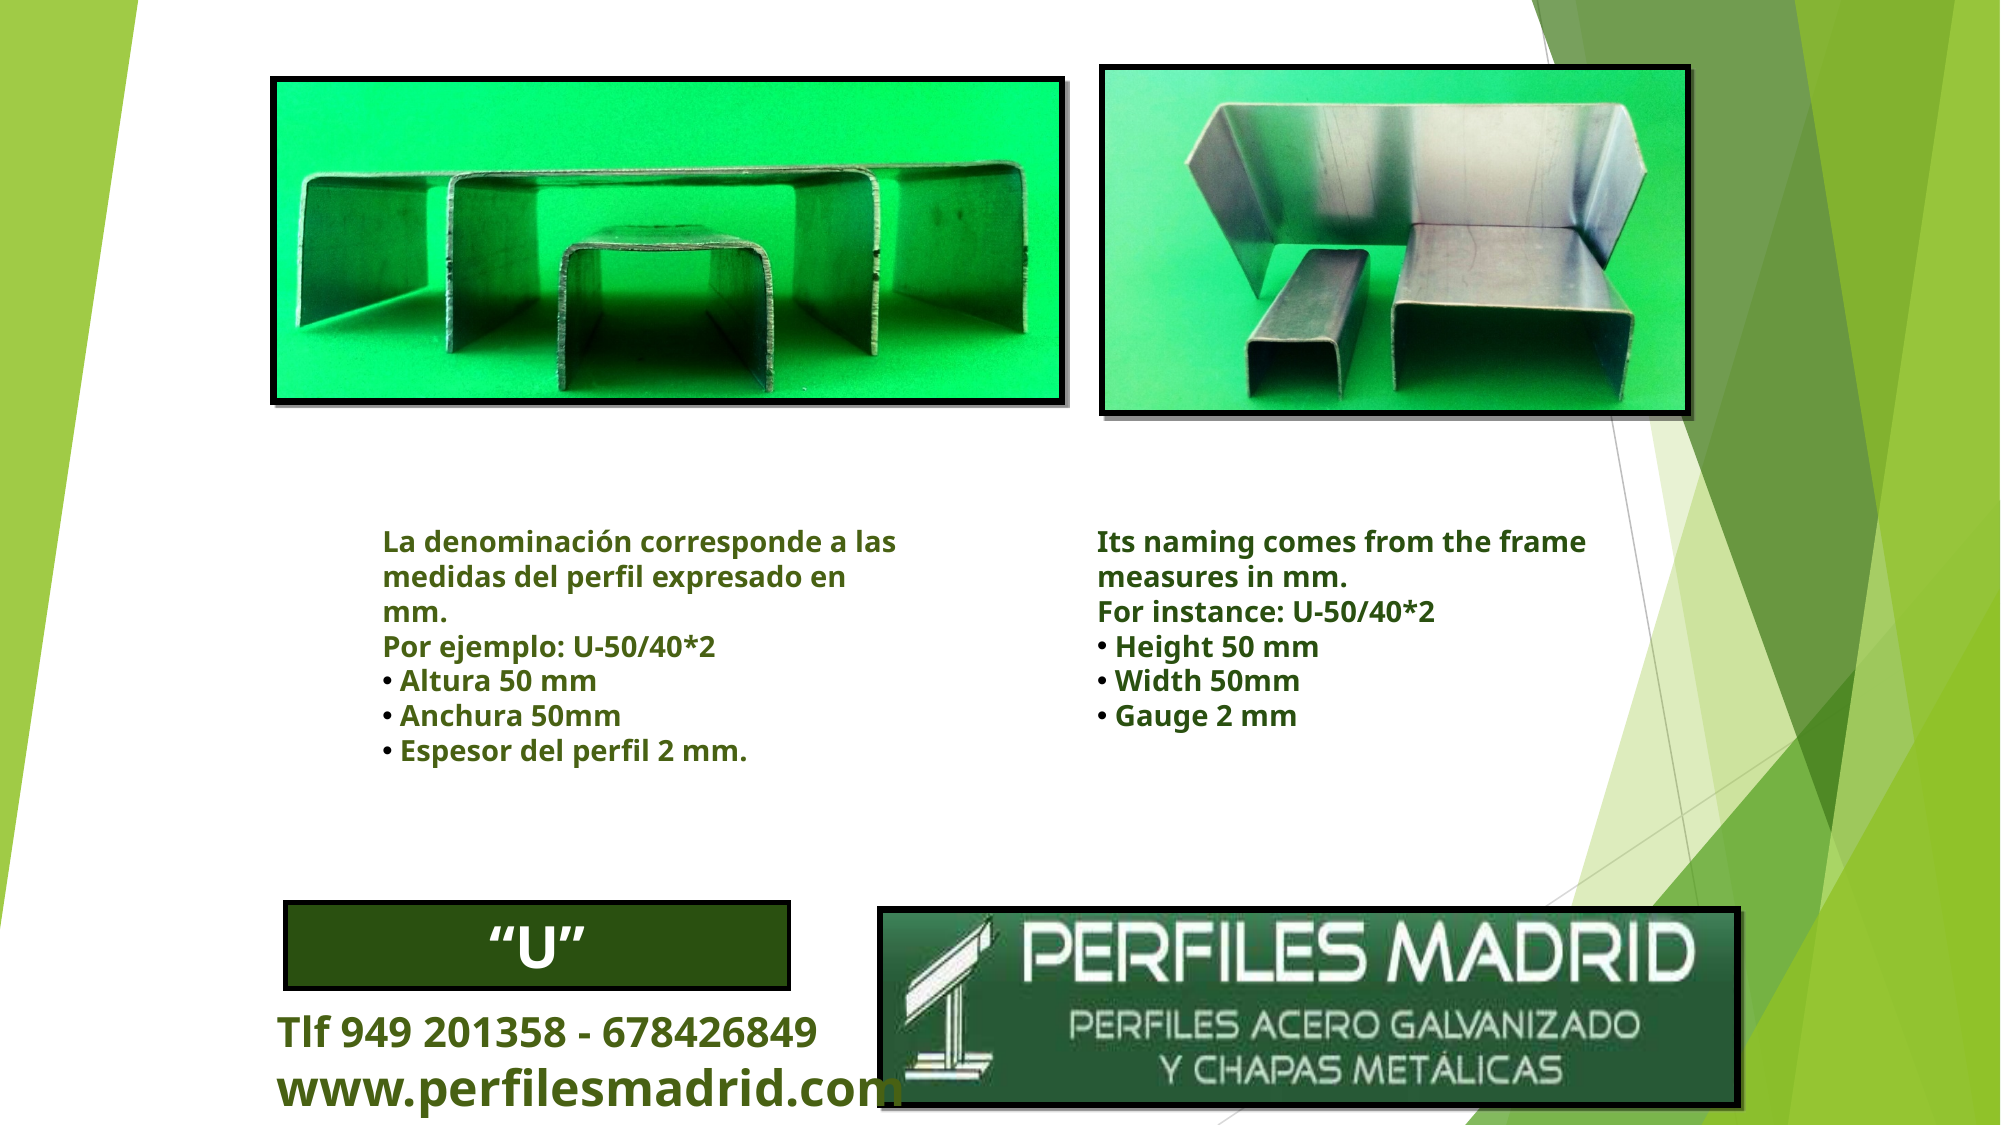

La denominación corresponde a las medidas del perfil expresado en mm.
Por ejemplo: U-50/40*2
 Altura 50 mm
 Anchura 50mm
 Espesor del perfil 2 mm.
Its naming comes from the frame measures in mm.
For instance: U-50/40*2
 Height 50 mm
 Width 50mm
 Gauge 2 mm
“U”
Tlf 949 201358 - 678426849
www.perfilesmadrid.com